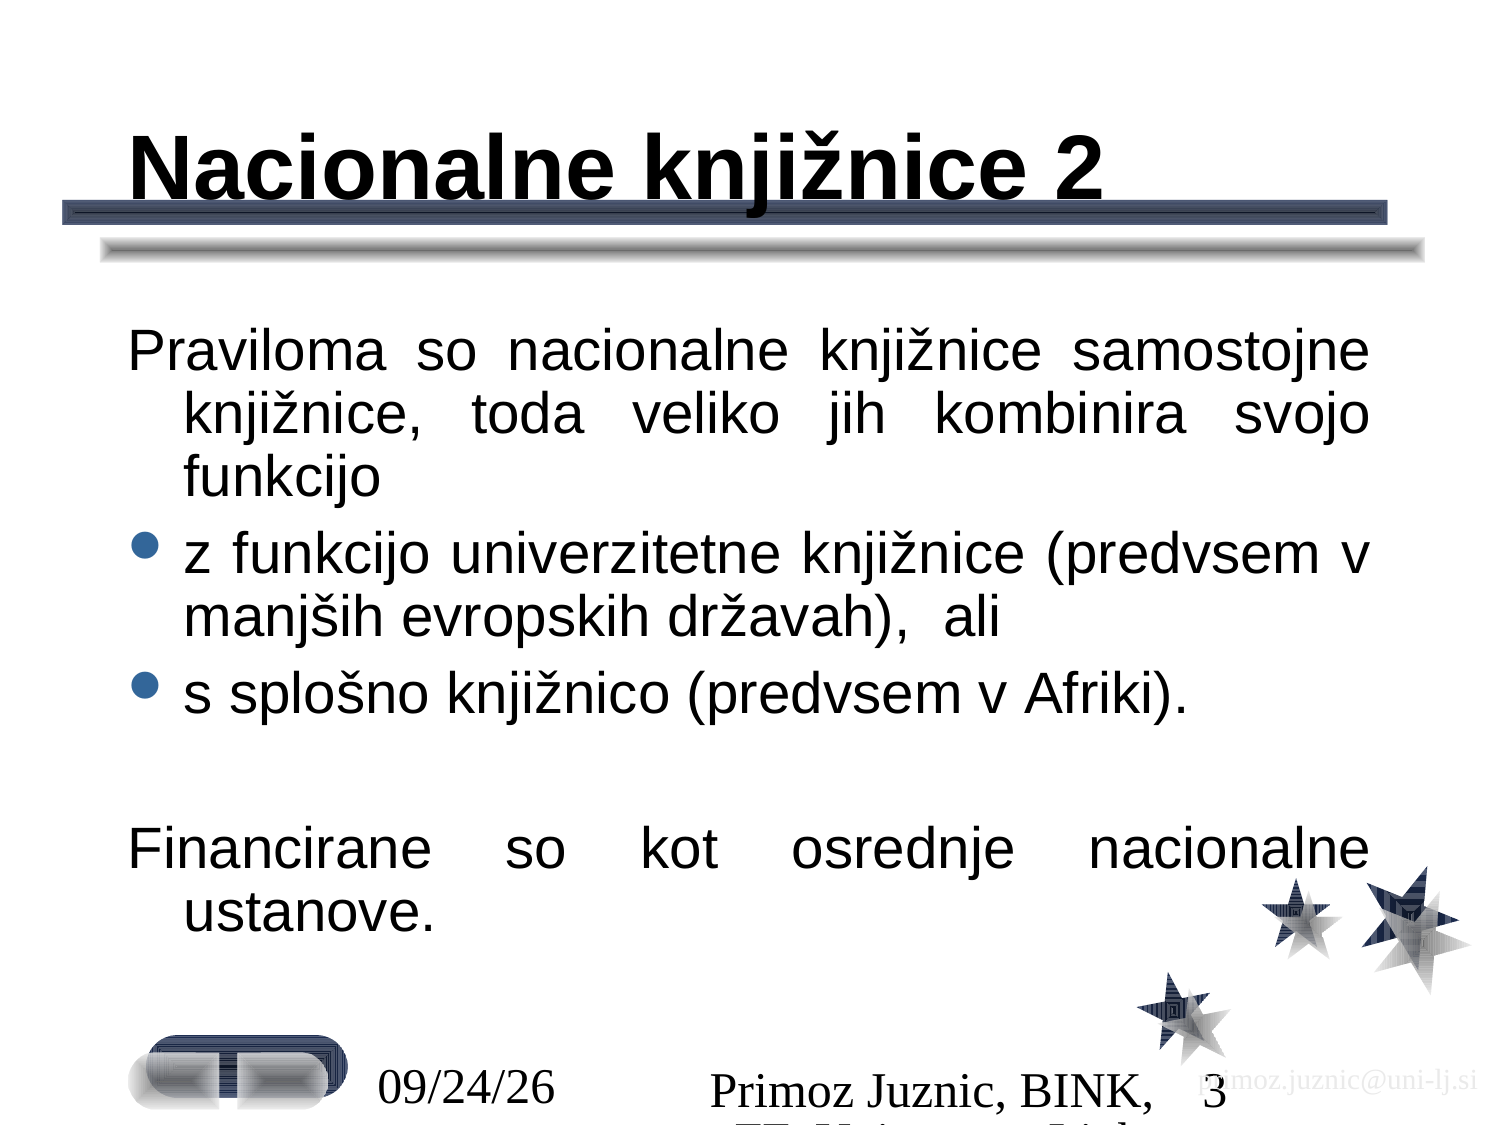

# Nacionalne knjižnice 2
Praviloma so nacionalne knjižnice samostojne knjižnice, toda veliko jih kombinira svojo funkcijo
z funkcijo univerzitetne knjižnice (predvsem v manjših evropskih državah), ali
s splošno knjižnico (predvsem v Afriki).
Financirane so kot osrednje nacionalne ustanove.
Primoz Juznic, BINK, FF, Univerza v Ljubljani
3